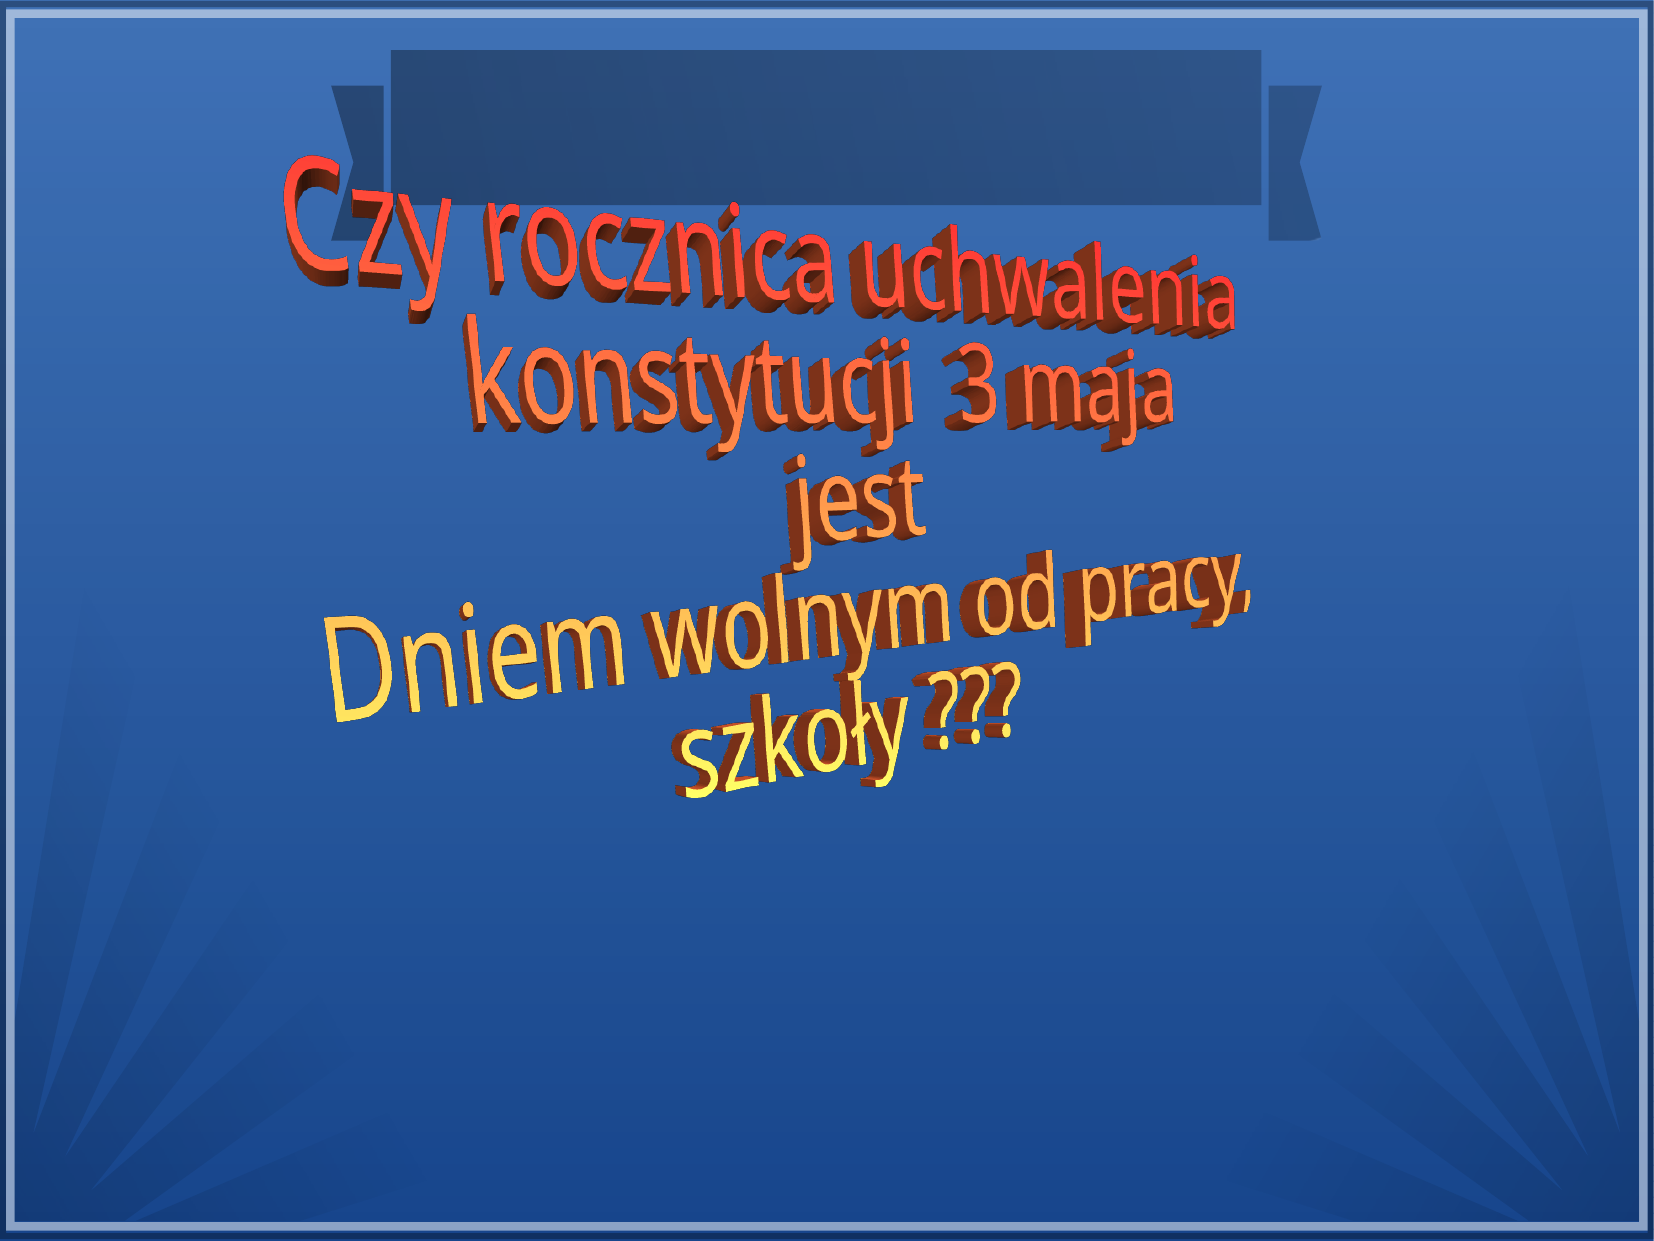

Czy rocznica uchwalenia
 konstytucji 3 maja
 jest
Dniem wolnym od pracy,
szkoły ???